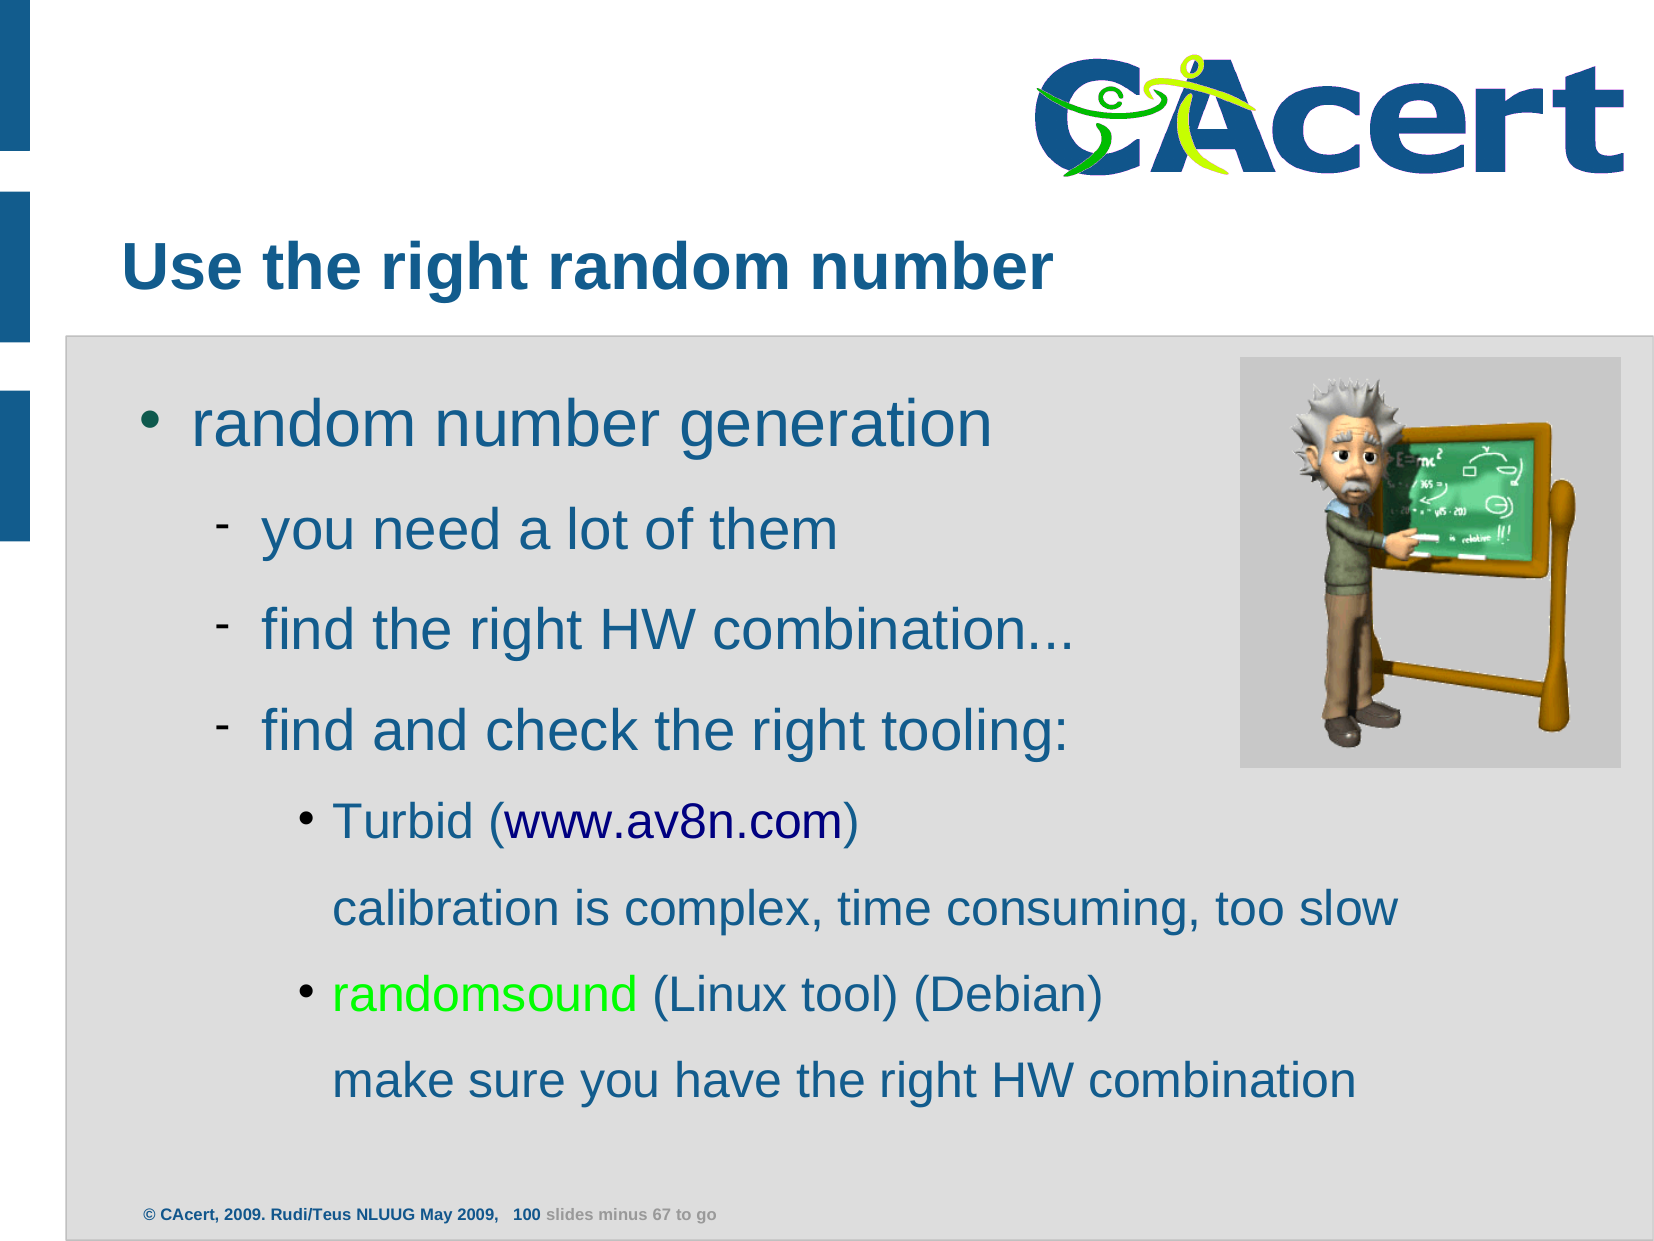

# Use the right random number
random number generation
you need a lot of them
find the right HW combination...
find and check the right tooling:
Turbid (www.av8n.com)
calibration is complex, time consuming, too slow
randomsound (Linux tool) (Debian)
make sure you have the right HW combination